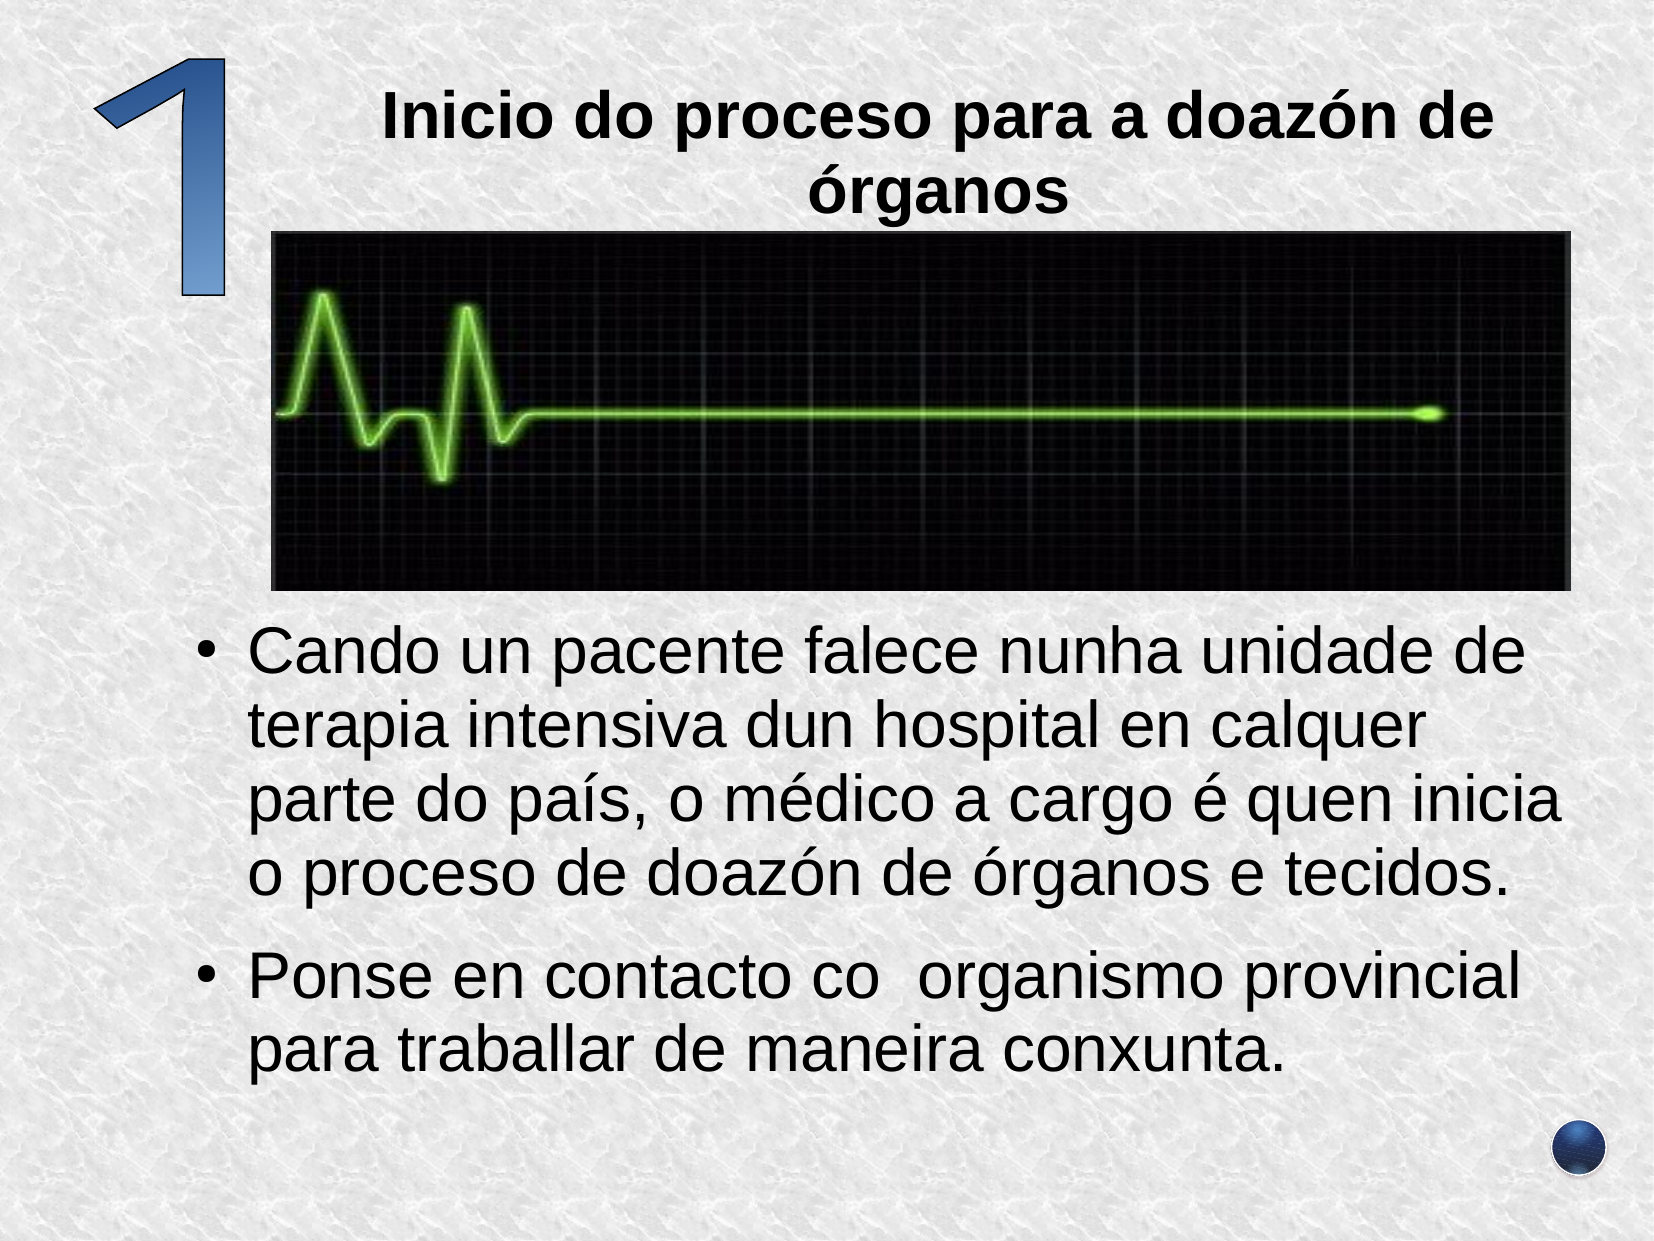

# Inicio do proceso para a doazón de órganos
1
Cando un pacente falece nunha unidade de terapia intensiva dun hospital en calquer parte do país, o médico a cargo é quen inicia o proceso de doazón de órganos e tecidos.
Ponse en contacto co organismo provincial para traballar de maneira conxunta.